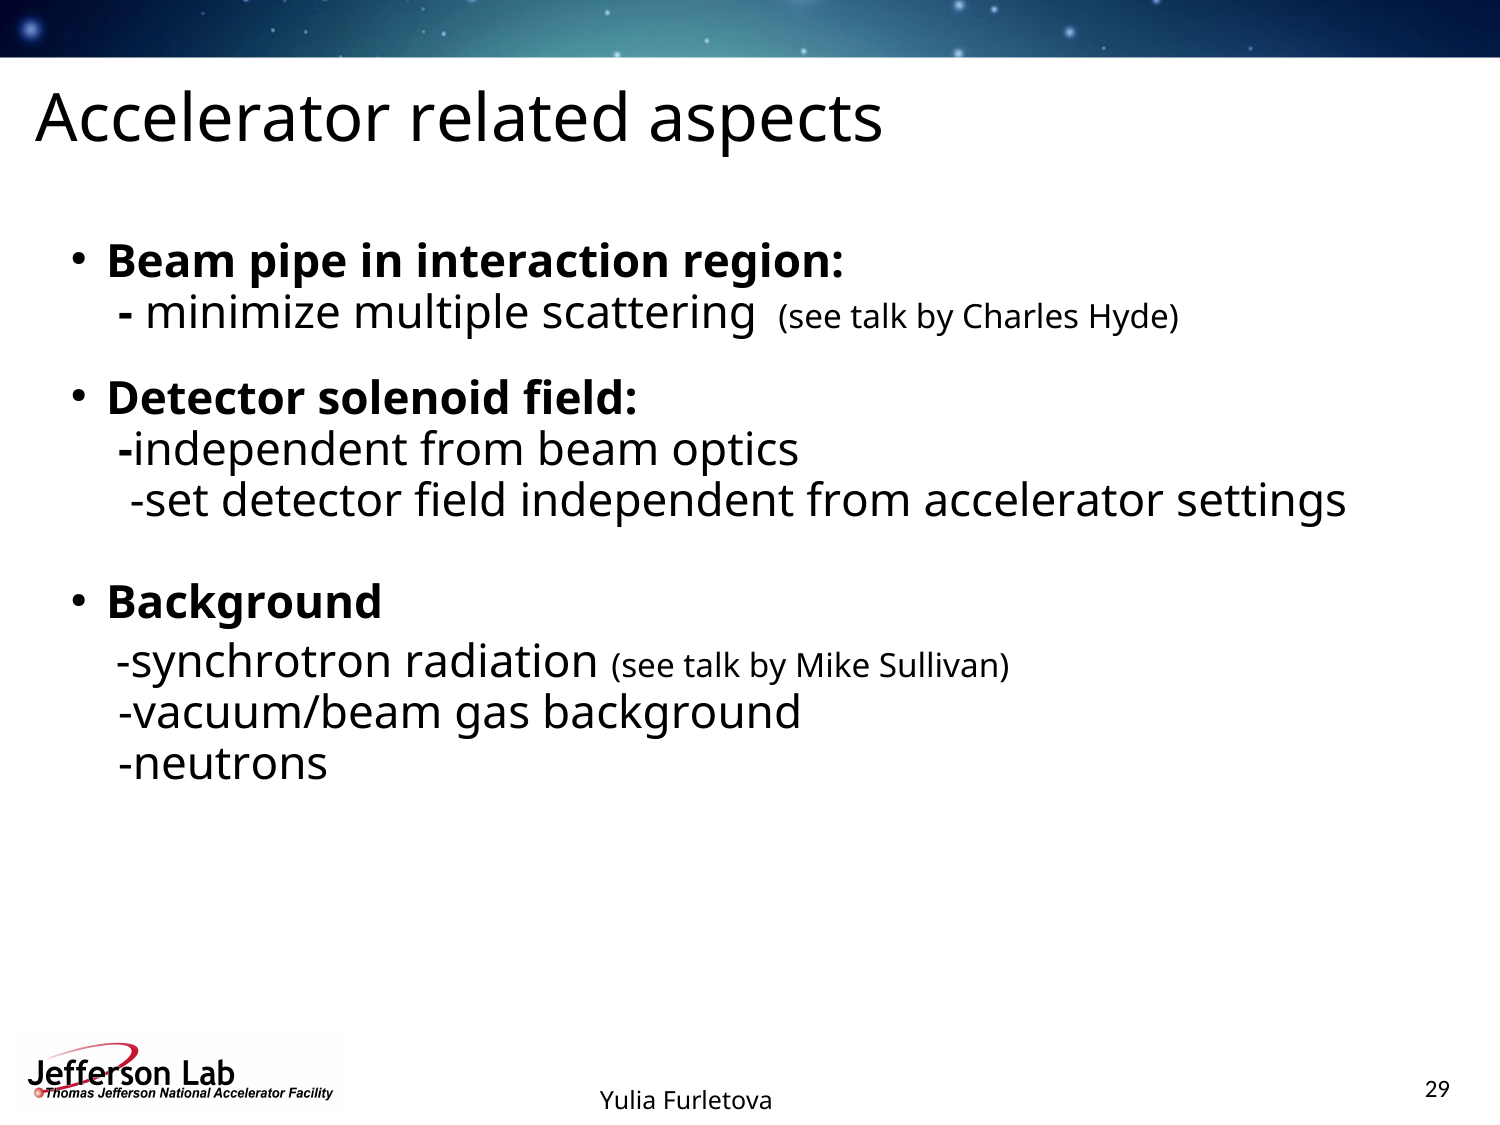

Accelerator related aspects
3.47ps RMS
250MHz Clock
Jitter
After 150m fiber
distribution
Beam pipe in interaction region:
 - minimize multiple scattering (see talk by Charles Hyde)
Detector solenoid field:
 -independent from beam optics
 -set detector field independent from accelerator settings
Background
 -synchrotron radiation (see talk by Mike Sullivan)
 -vacuum/beam gas background
 -neutrons
29
Yulia Furletova